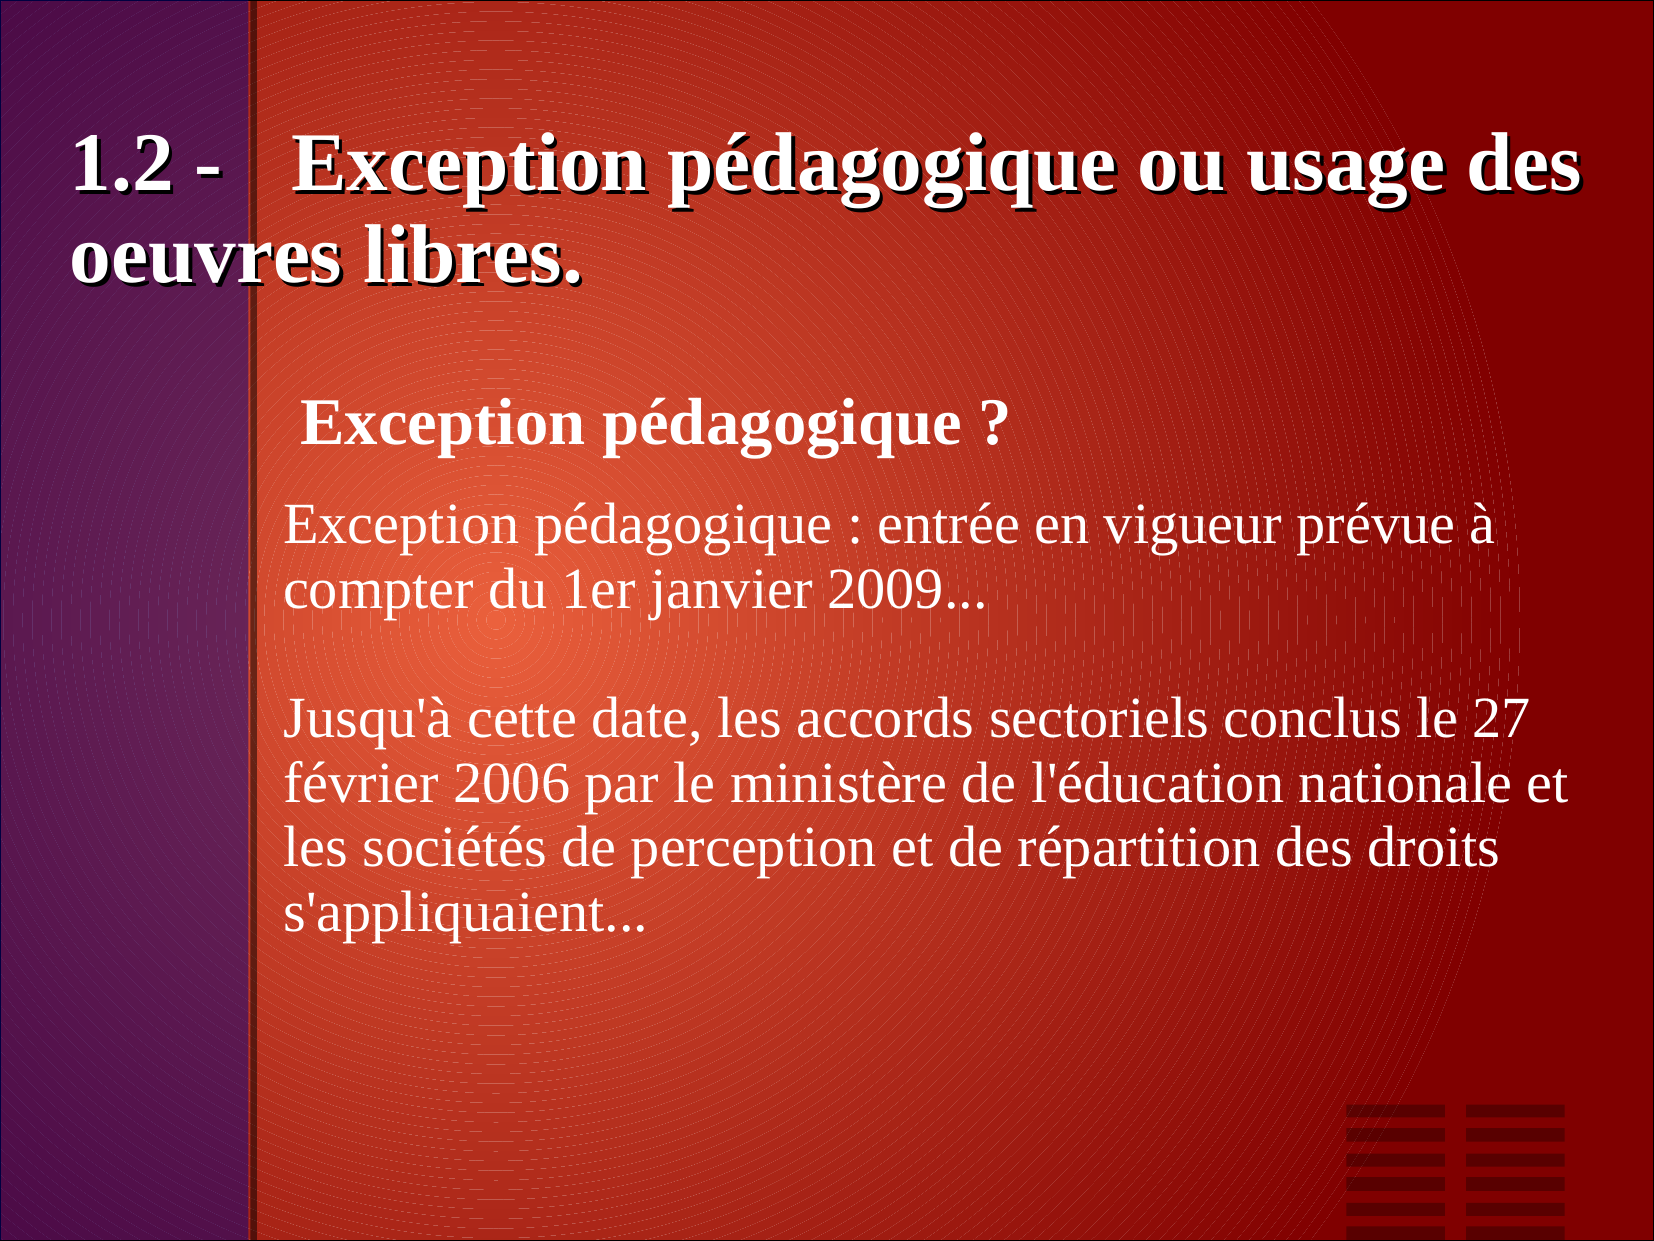

# 1.2 - 	Exception pédagogique ou usage des oeuvres libres.
 Exception pédagogique ?
Exception pédagogique : entrée en vigueur prévue à compter du 1er janvier 2009...
Jusqu'à cette date, les accords sectoriels conclus le 27 février 2006 par le ministère de l'éducation nationale et les sociétés de perception et de répartition des droits s'appliquaient...